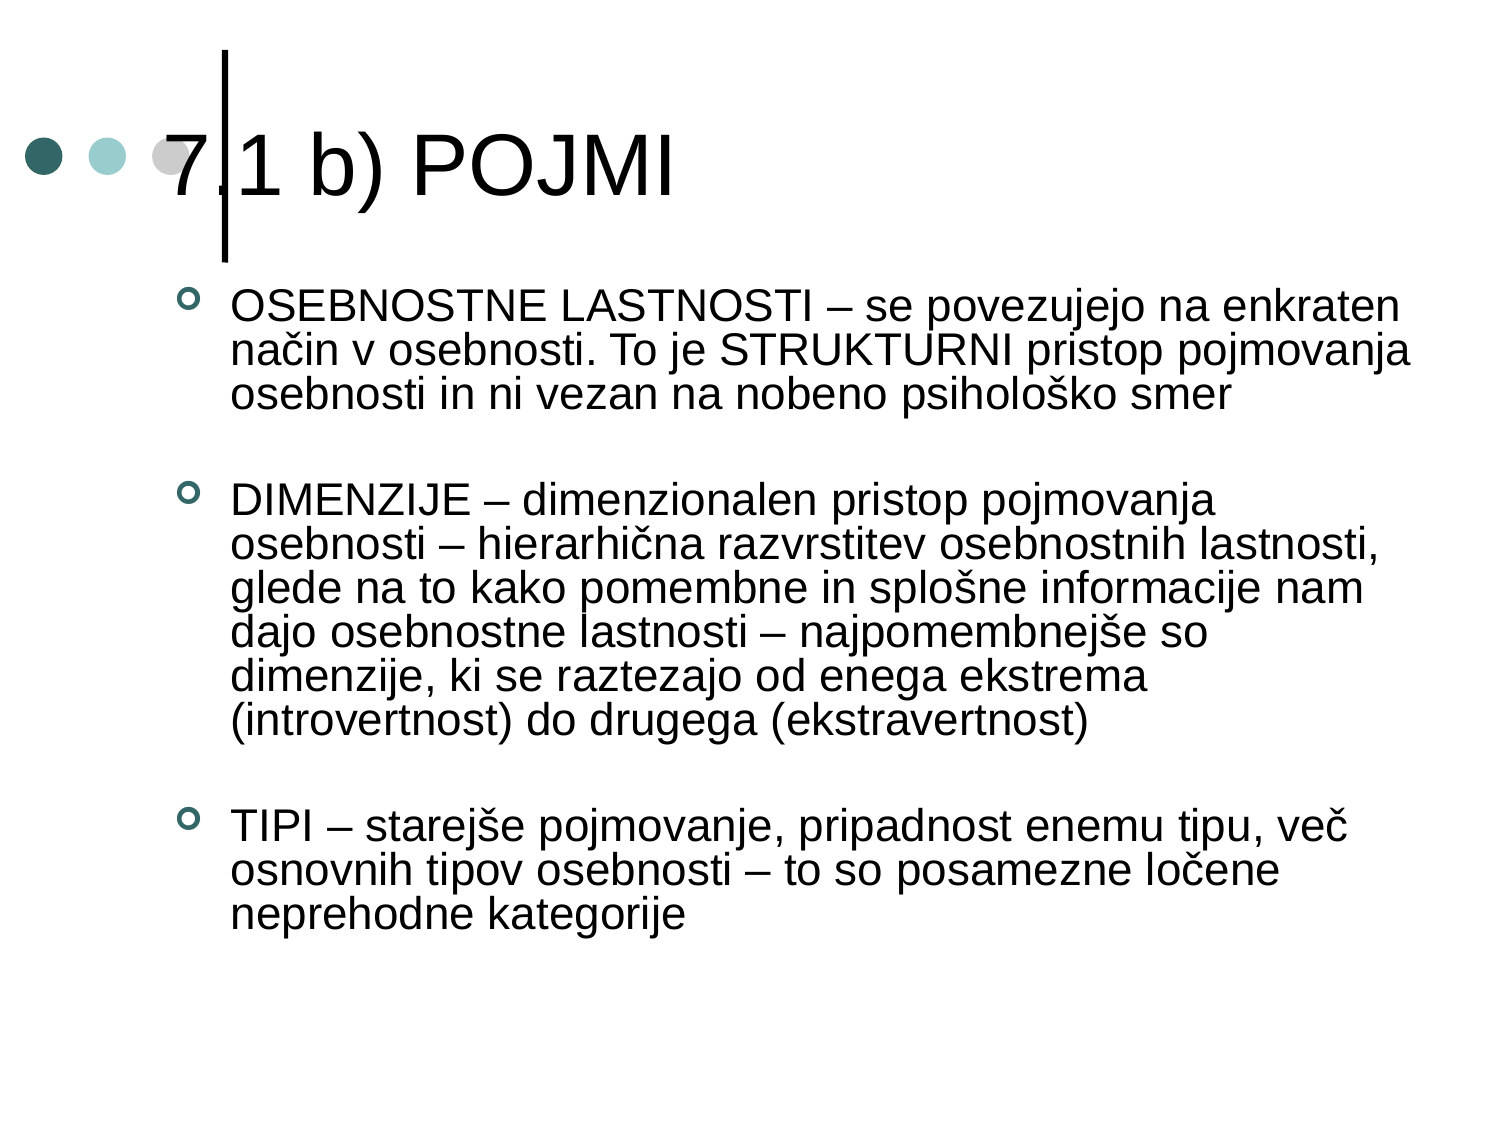

# 7.1 b) POJMI
OSEBNOSTNE LASTNOSTI – se povezujejo na enkraten način v osebnosti. To je STRUKTURNI pristop pojmovanja osebnosti in ni vezan na nobeno psihološko smer
DIMENZIJE – dimenzionalen pristop pojmovanja osebnosti – hierarhična razvrstitev osebnostnih lastnosti, glede na to kako pomembne in splošne informacije nam dajo osebnostne lastnosti – najpomembnejše so dimenzije, ki se raztezajo od enega ekstrema (introvertnost) do drugega (ekstravertnost)
TIPI – starejše pojmovanje, pripadnost enemu tipu, več osnovnih tipov osebnosti – to so posamezne ločene neprehodne kategorije